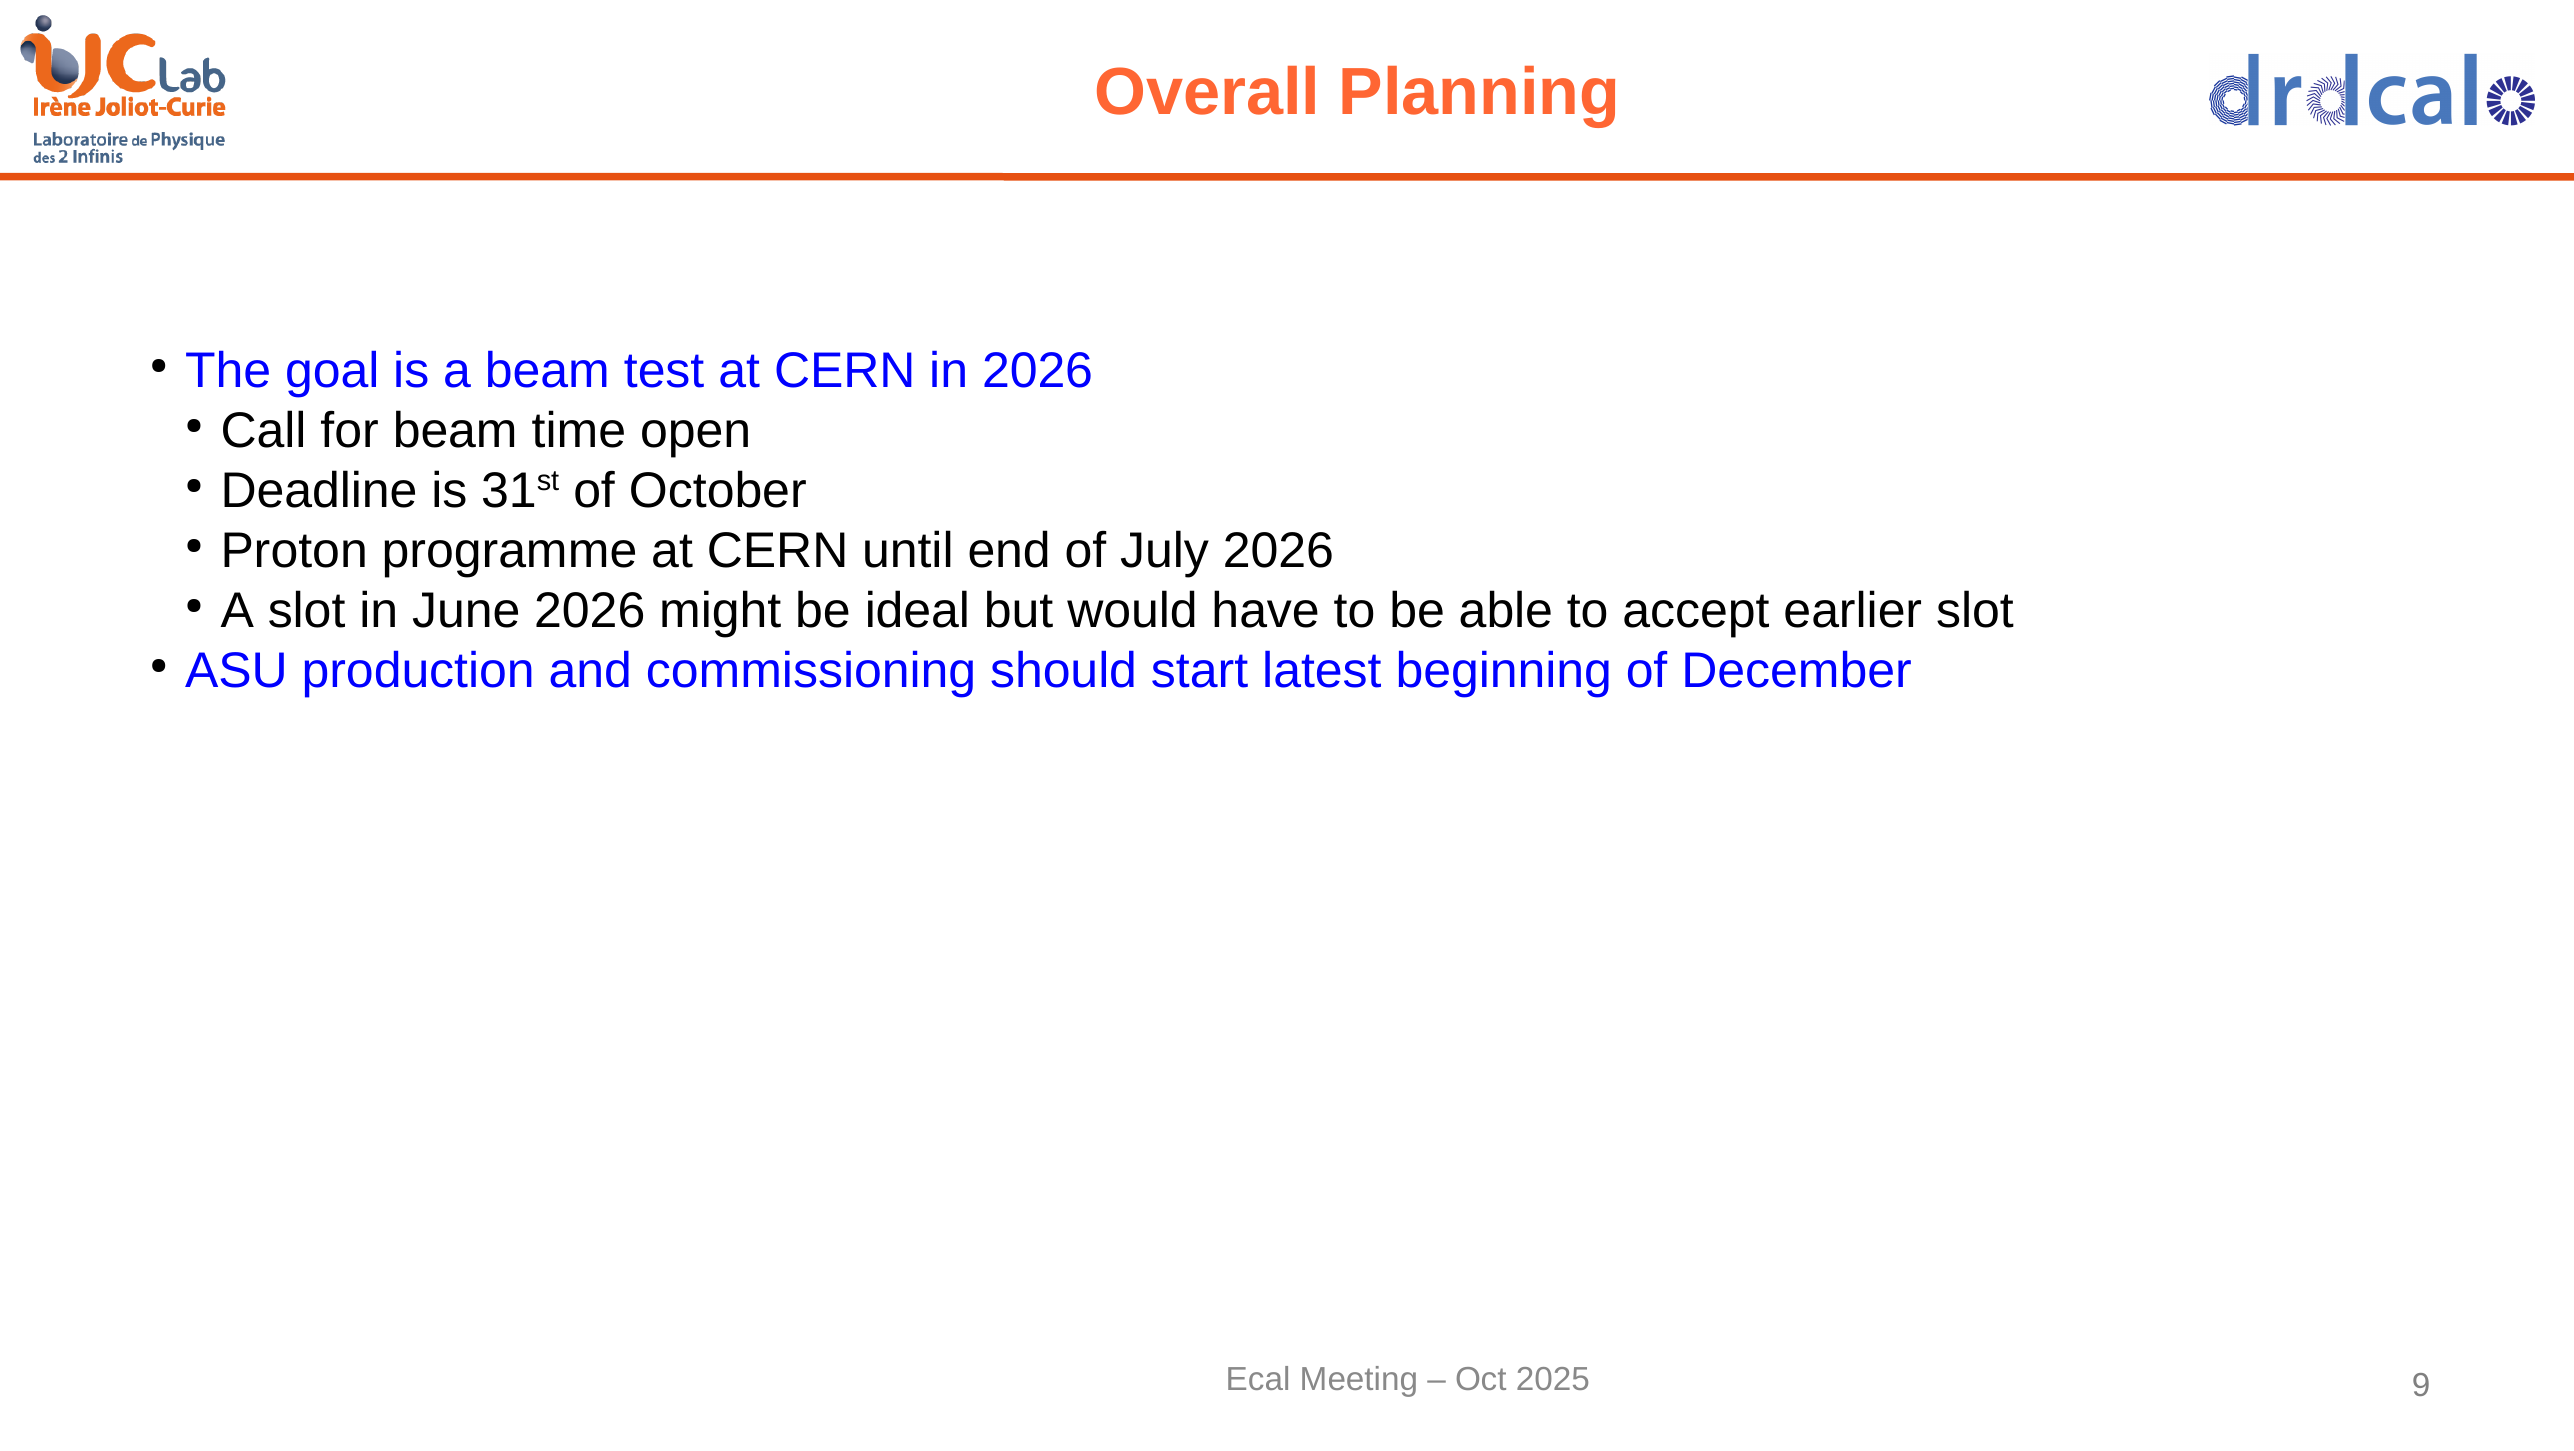

# Overall Planning
The goal is a beam test at CERN in 2026
Call for beam time open
Deadline is 31st of October
Proton programme at CERN until end of July 2026
A slot in June 2026 might be ideal but would have to be able to accept earlier slot
ASU production and commissioning should start latest beginning of December
9